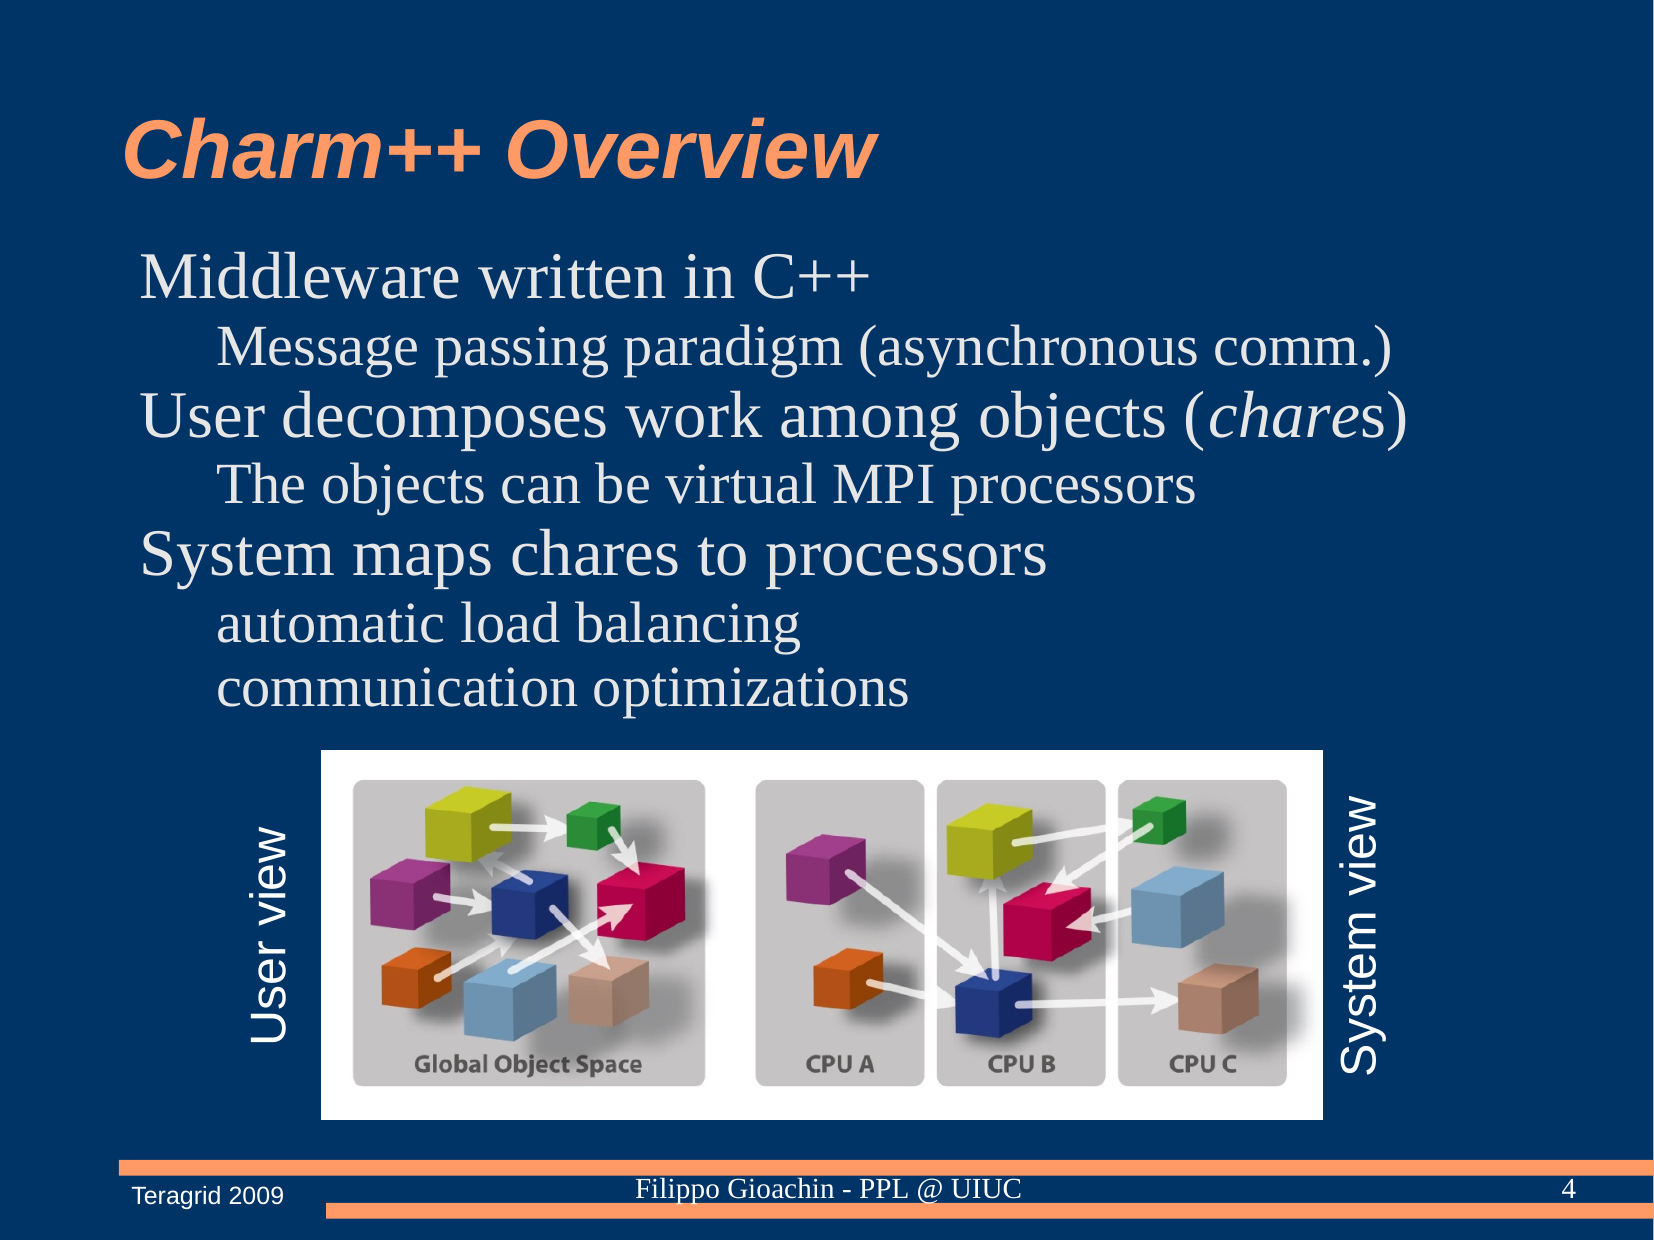

# Charm++ Overview
Middleware written in C++
Message passing paradigm (asynchronous comm.)
User decomposes work among objects (chares)
The objects can be virtual MPI processors
System maps chares to processors
automatic load balancing
communication optimizations
System view
User view
4
Filippo Gioachin - PPL @ UIUC